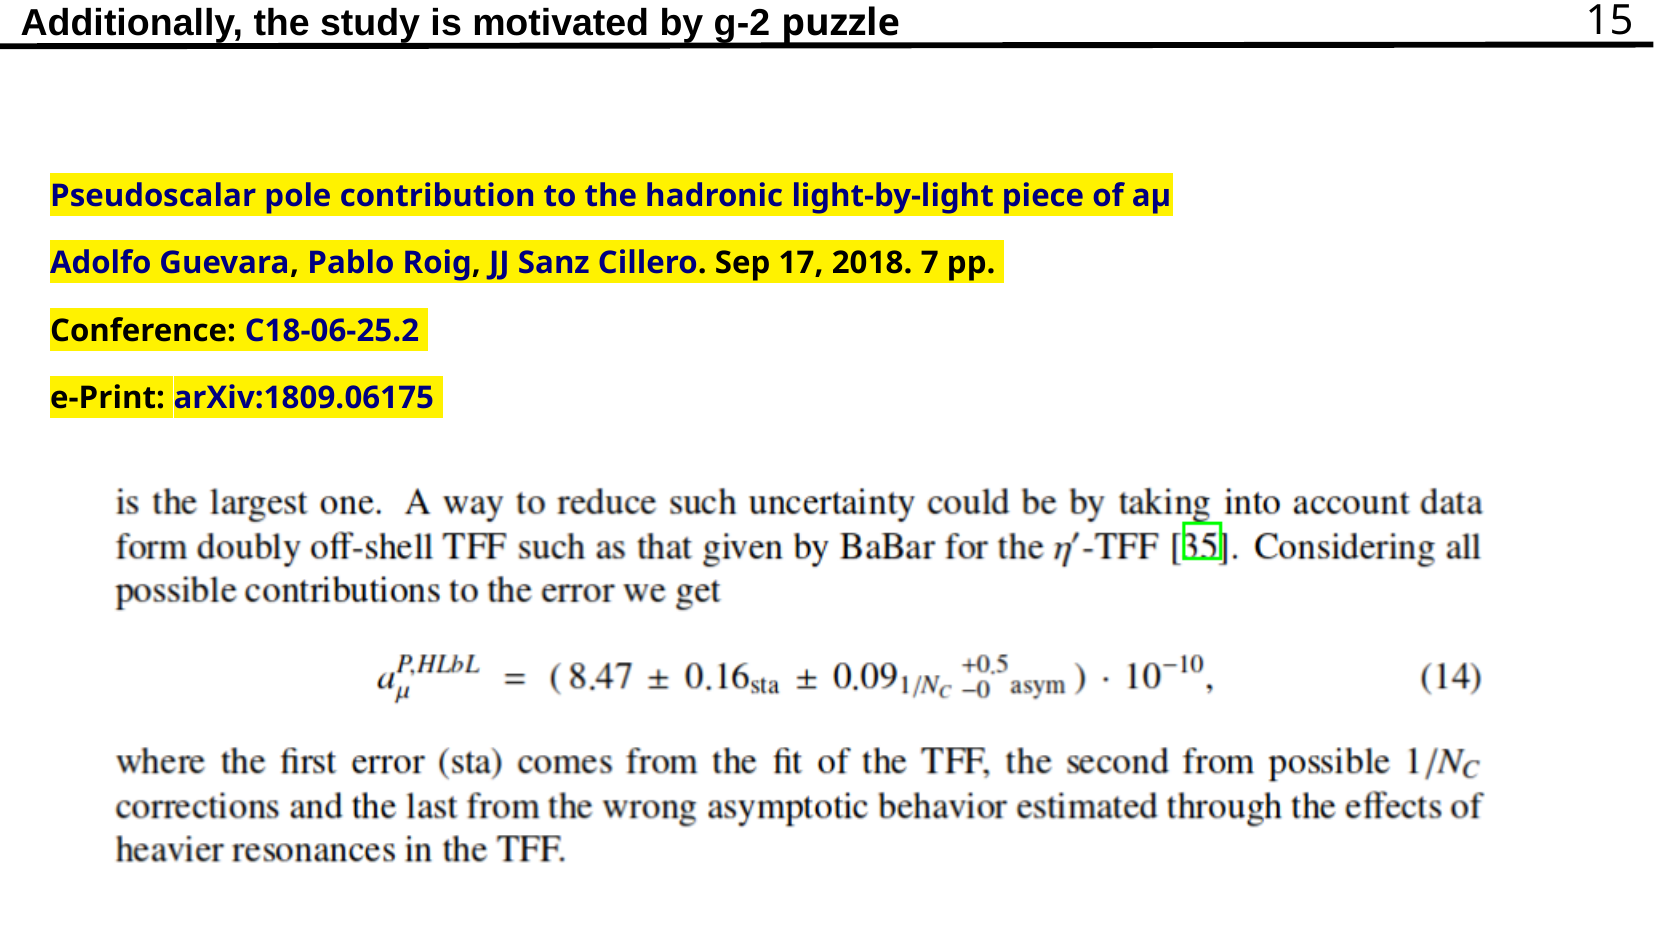

15
Additionally, the study is motivated by g-2 puzzle
Pseudoscalar pole contribution to the hadronic light-by-light piece of aμ
Adolfo Guevara, Pablo Roig, JJ Sanz Cillero. Sep 17, 2018. 7 pp.
Conference: C18-06-25.2
e-Print: arXiv:1809.06175